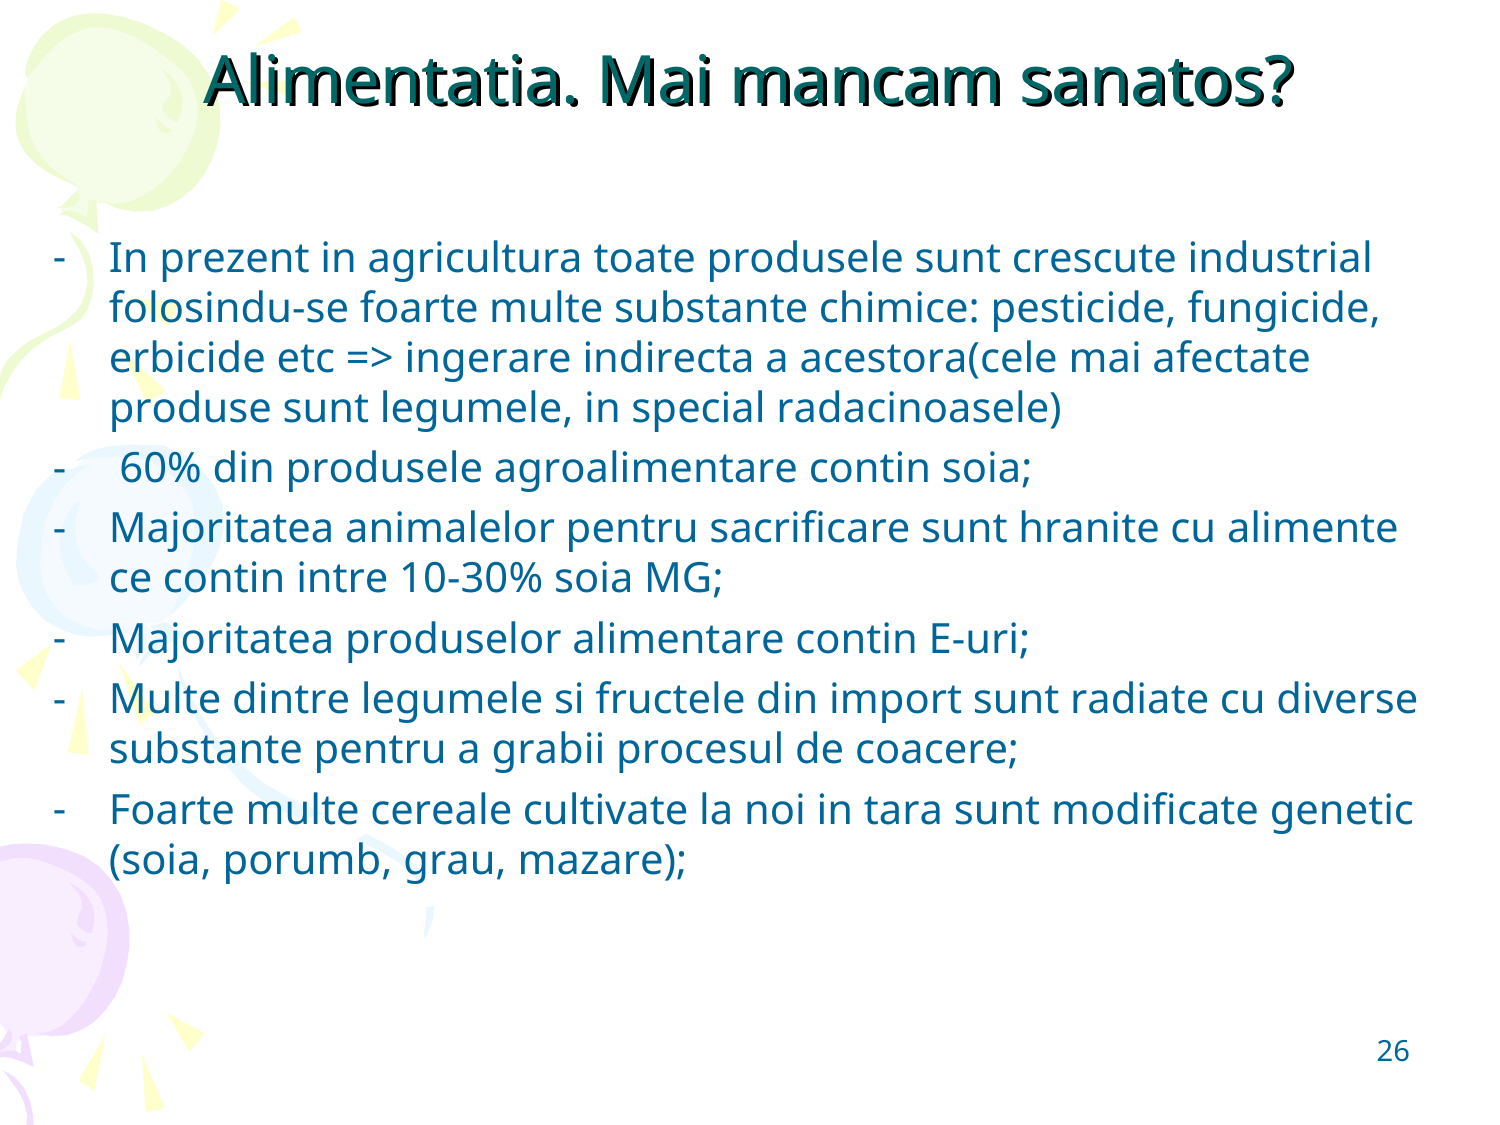

Alimentatia. Mai mancam sanatos?
In prezent in agricultura toate produsele sunt crescute industrial folosindu-se foarte multe substante chimice: pesticide, fungicide, erbicide etc => ingerare indirecta a acestora(cele mai afectate produse sunt legumele, in special radacinoasele)
 60% din produsele agroalimentare contin soia;
Majoritatea animalelor pentru sacrificare sunt hranite cu alimente ce contin intre 10-30% soia MG;
Majoritatea produselor alimentare contin E-uri;
Multe dintre legumele si fructele din import sunt radiate cu diverse substante pentru a grabii procesul de coacere;
Foarte multe cereale cultivate la noi in tara sunt modificate genetic (soia, porumb, grau, mazare);